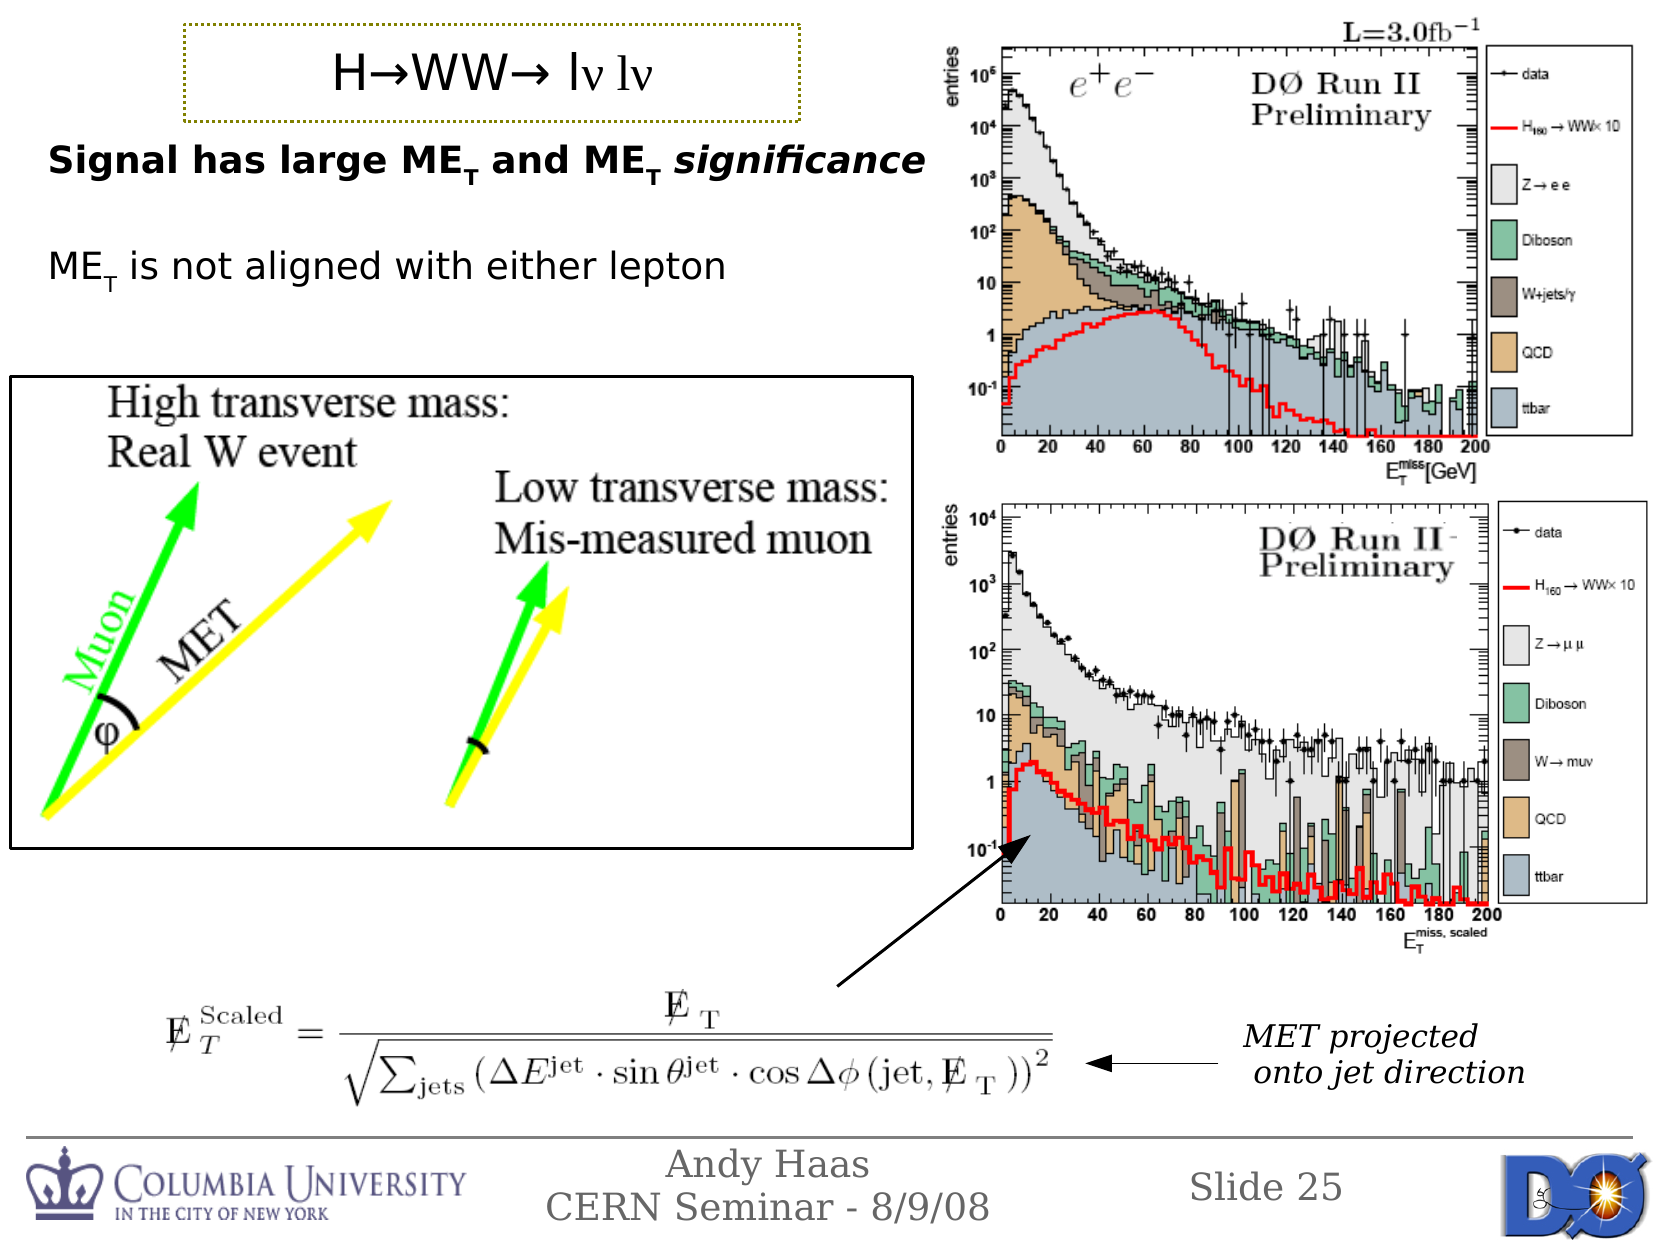

# H→WW→ lν lν
Signal has large MET and MET significance
MET is not aligned with either lepton
MET projected
 onto jet direction